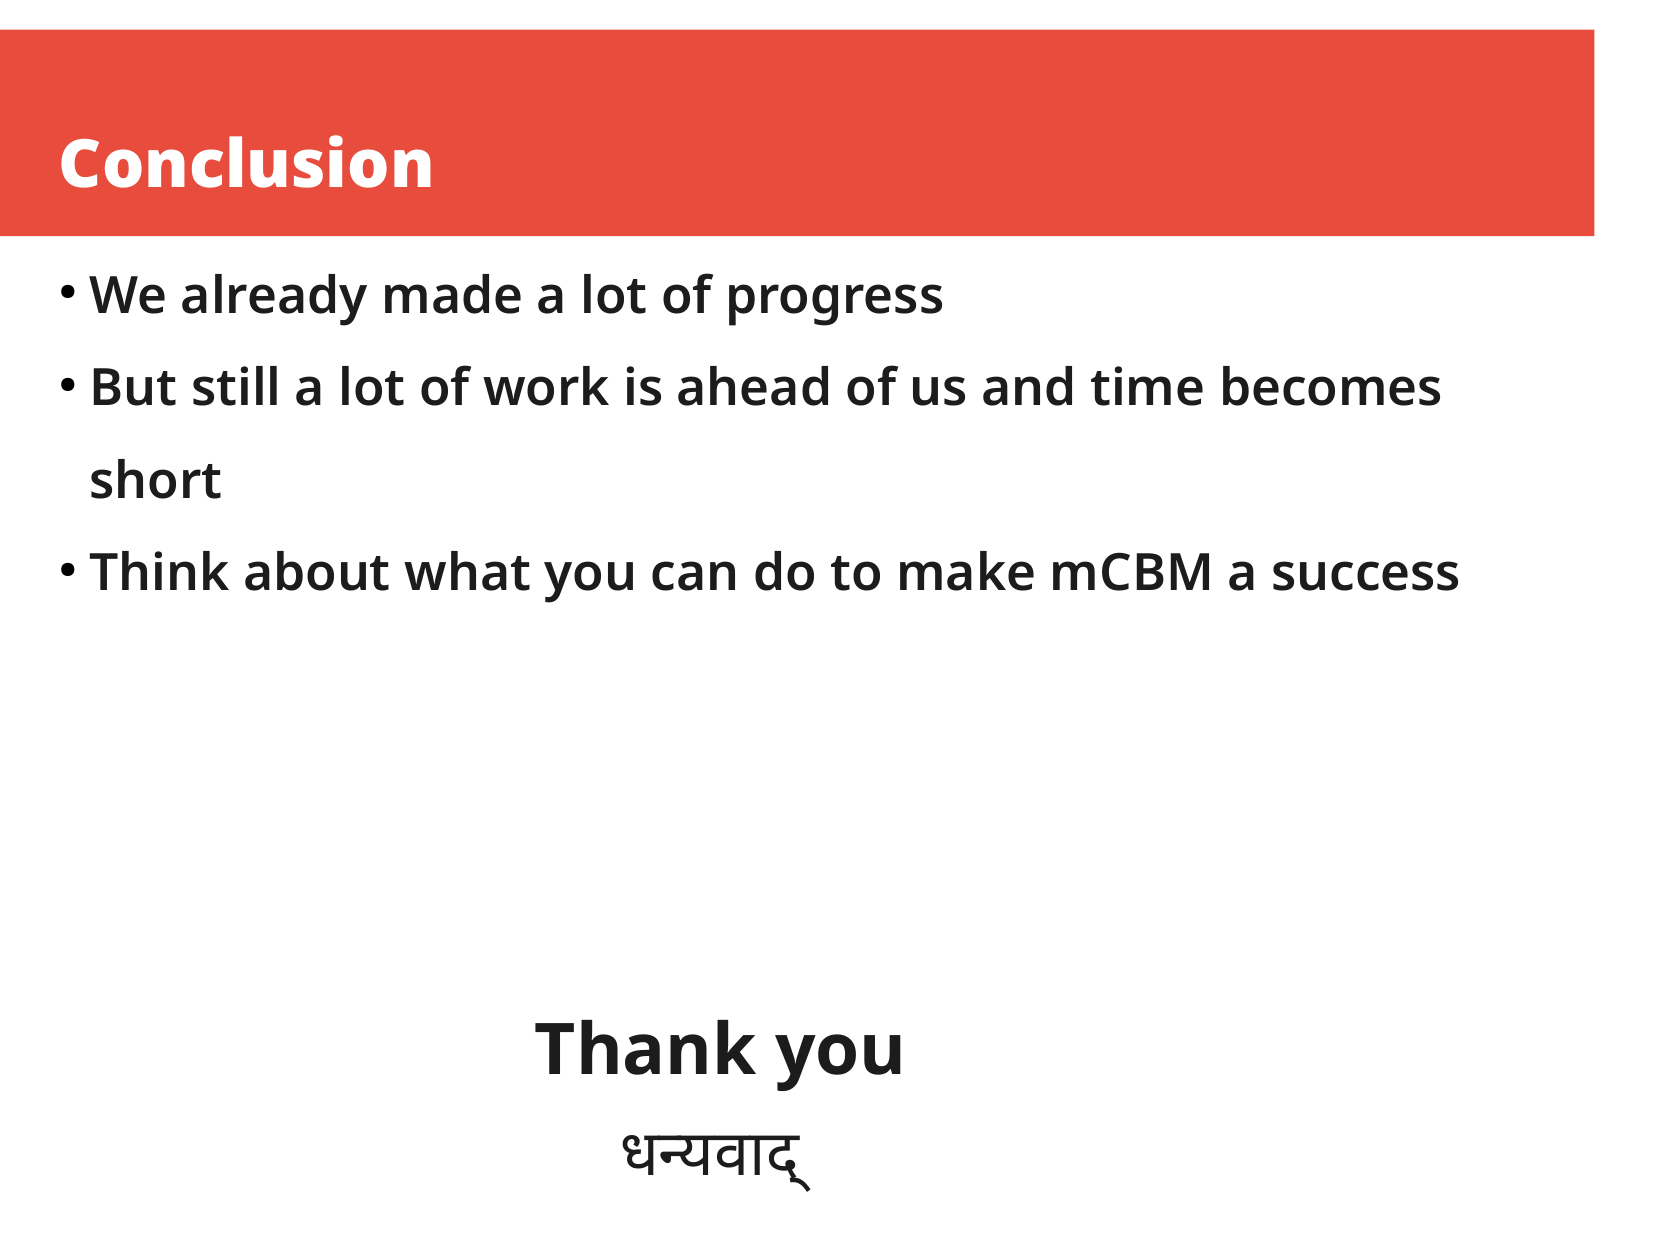

# Conclusion
 We already made a lot of progress
 But still a lot of work is ahead of us and time becomes
 short
 Think about what you can do to make mCBM a success
 Thank you
 धन्यवाद्